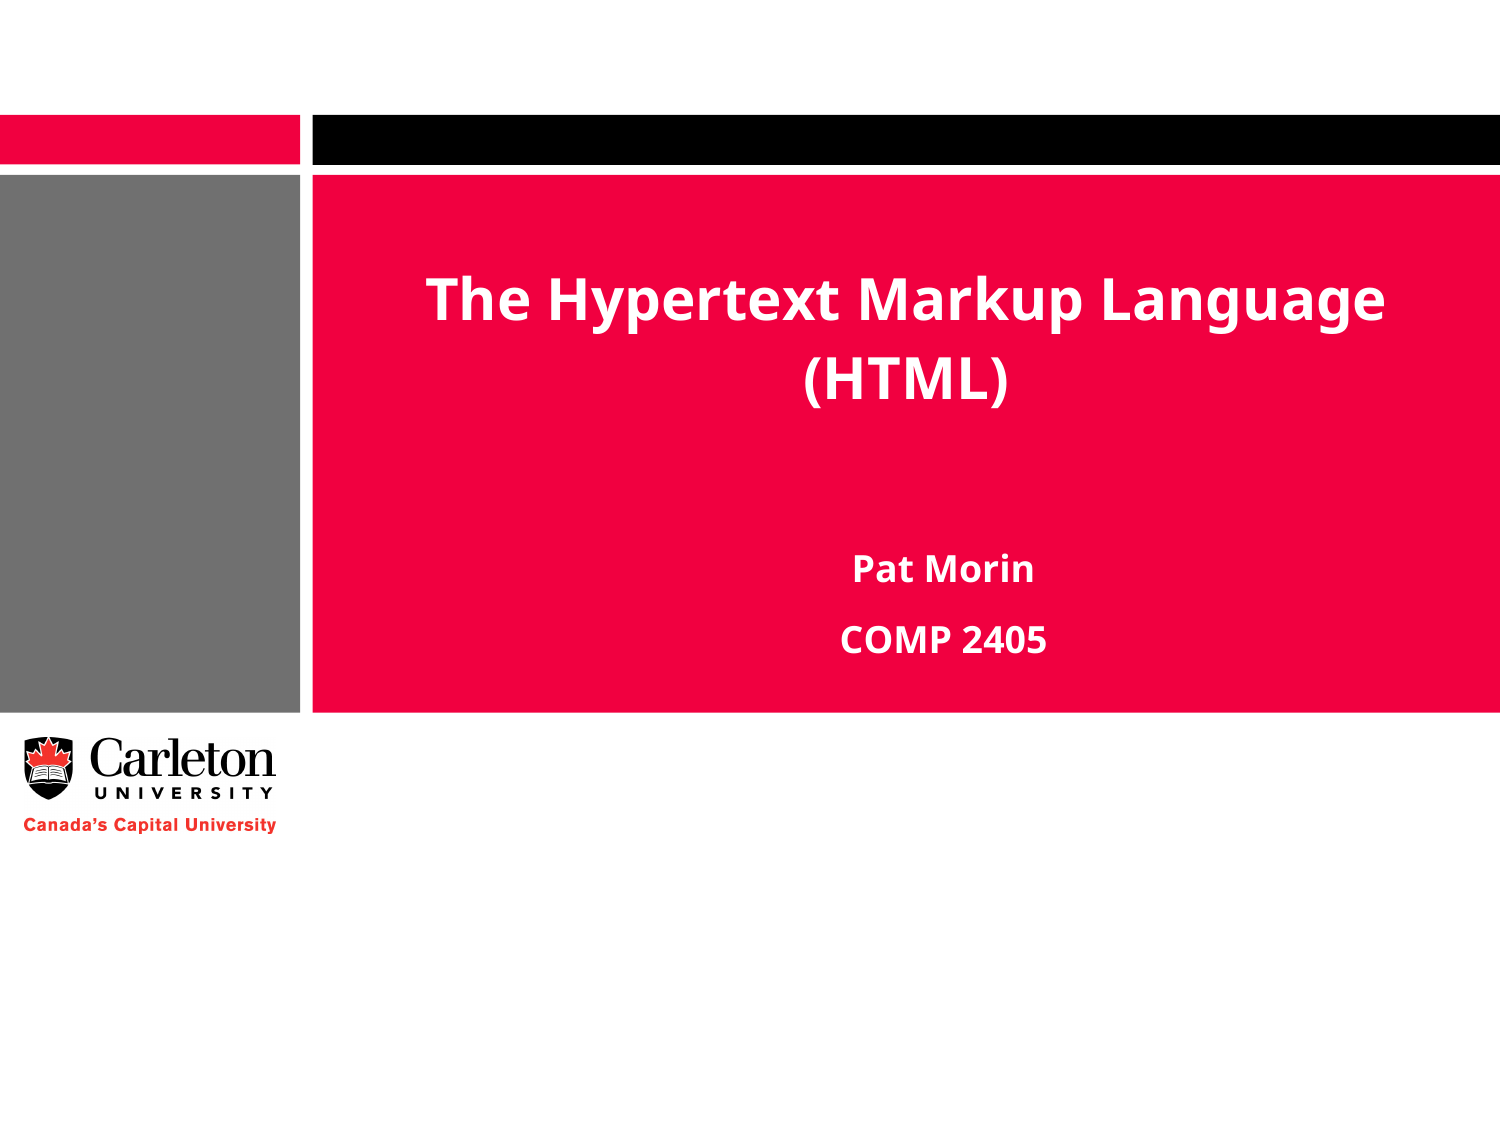

# The Hypertext Markup Language (HTML)
Pat Morin
COMP 2405